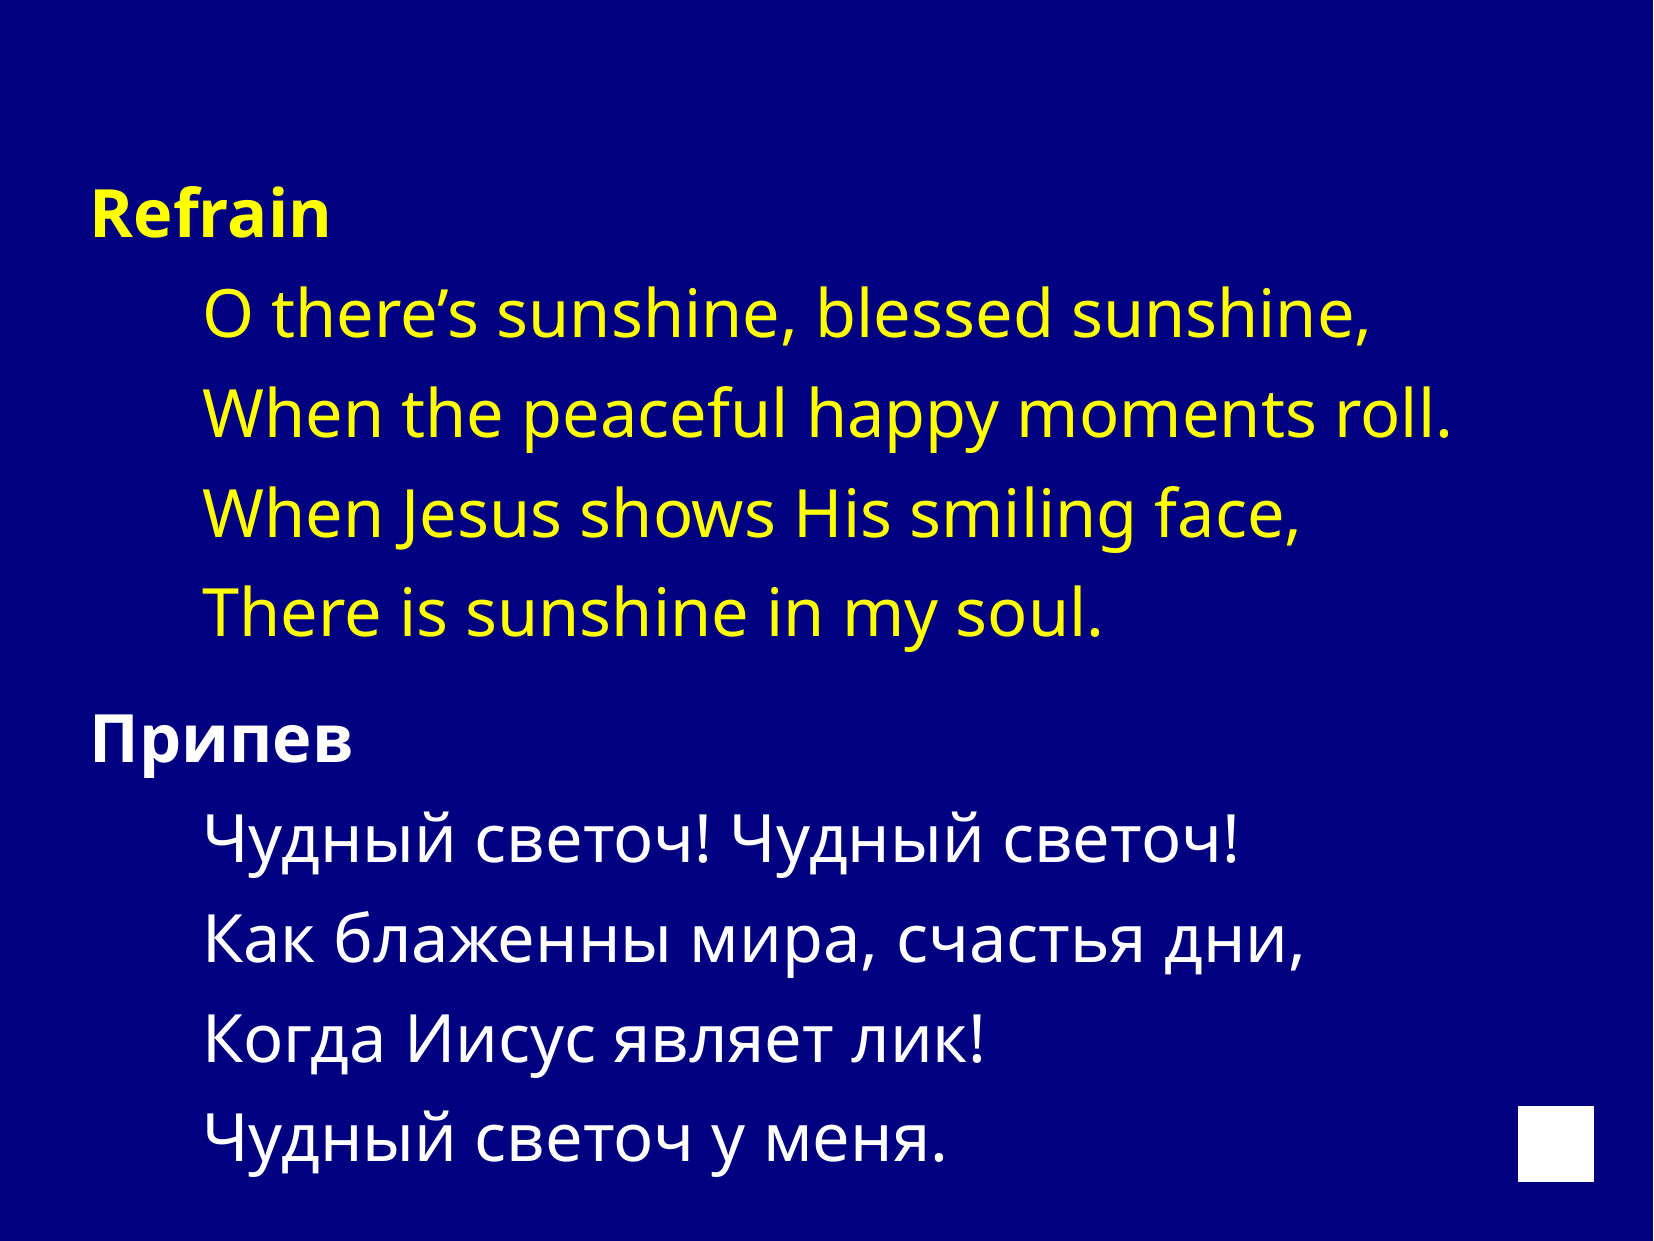

Refrain
	O there’s sunshine, blessed sunshine,
	When the peaceful happy moments roll.
	When Jesus shows His smiling face,
	There is sunshine in my soul.
Припев
	Чудный светоч! Чудный светоч!
	Как блаженны мира, счастья дни,
	Когда Иисус являет лик!
	Чудный светоч у меня.